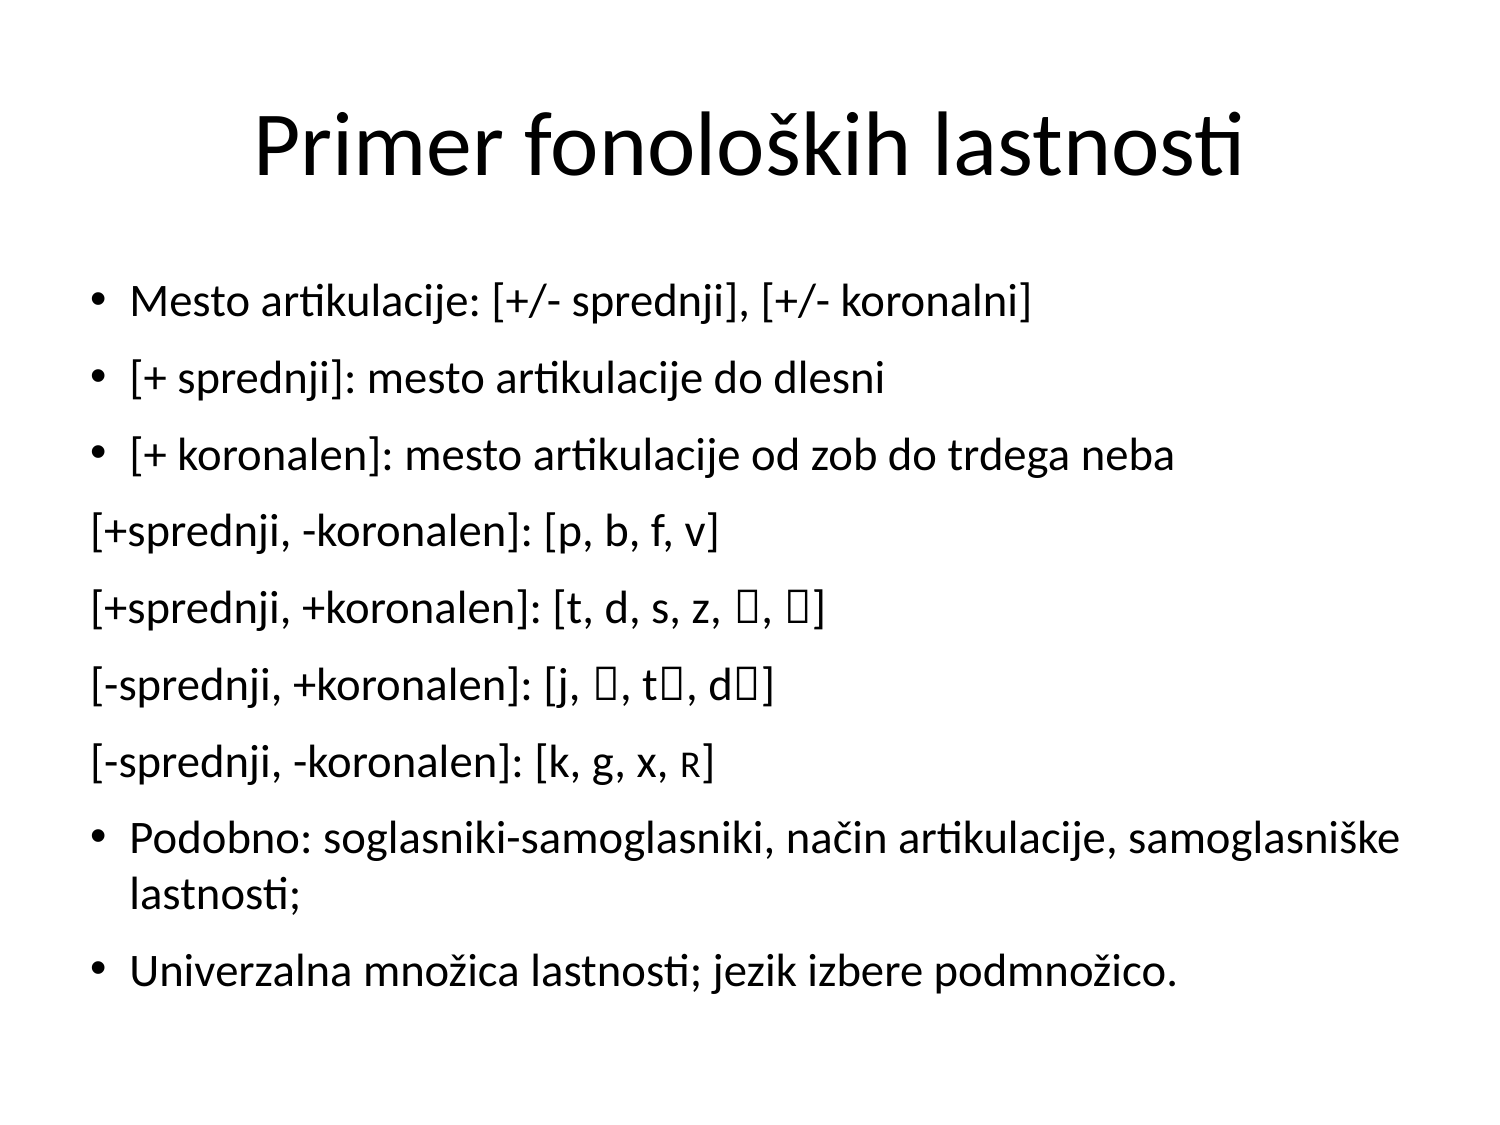

# Primer fonoloških lastnosti
Mesto artikulacije: [+/- sprednji], [+/- koronalni]
[+ sprednji]: mesto artikulacije do dlesni
[+ koronalen]: mesto artikulacije od zob do trdega neba
[+sprednji, -koronalen]: [p, b, f, v]
[+sprednji, +koronalen]: [t, d, s, z, , ]
[-sprednji, +koronalen]: [j, , t, d]
[-sprednji, -koronalen]: [k, g, x, R]
Podobno: soglasniki-samoglasniki, način artikulacije, samoglasniške lastnosti;
Univerzalna množica lastnosti; jezik izbere podmnožico.